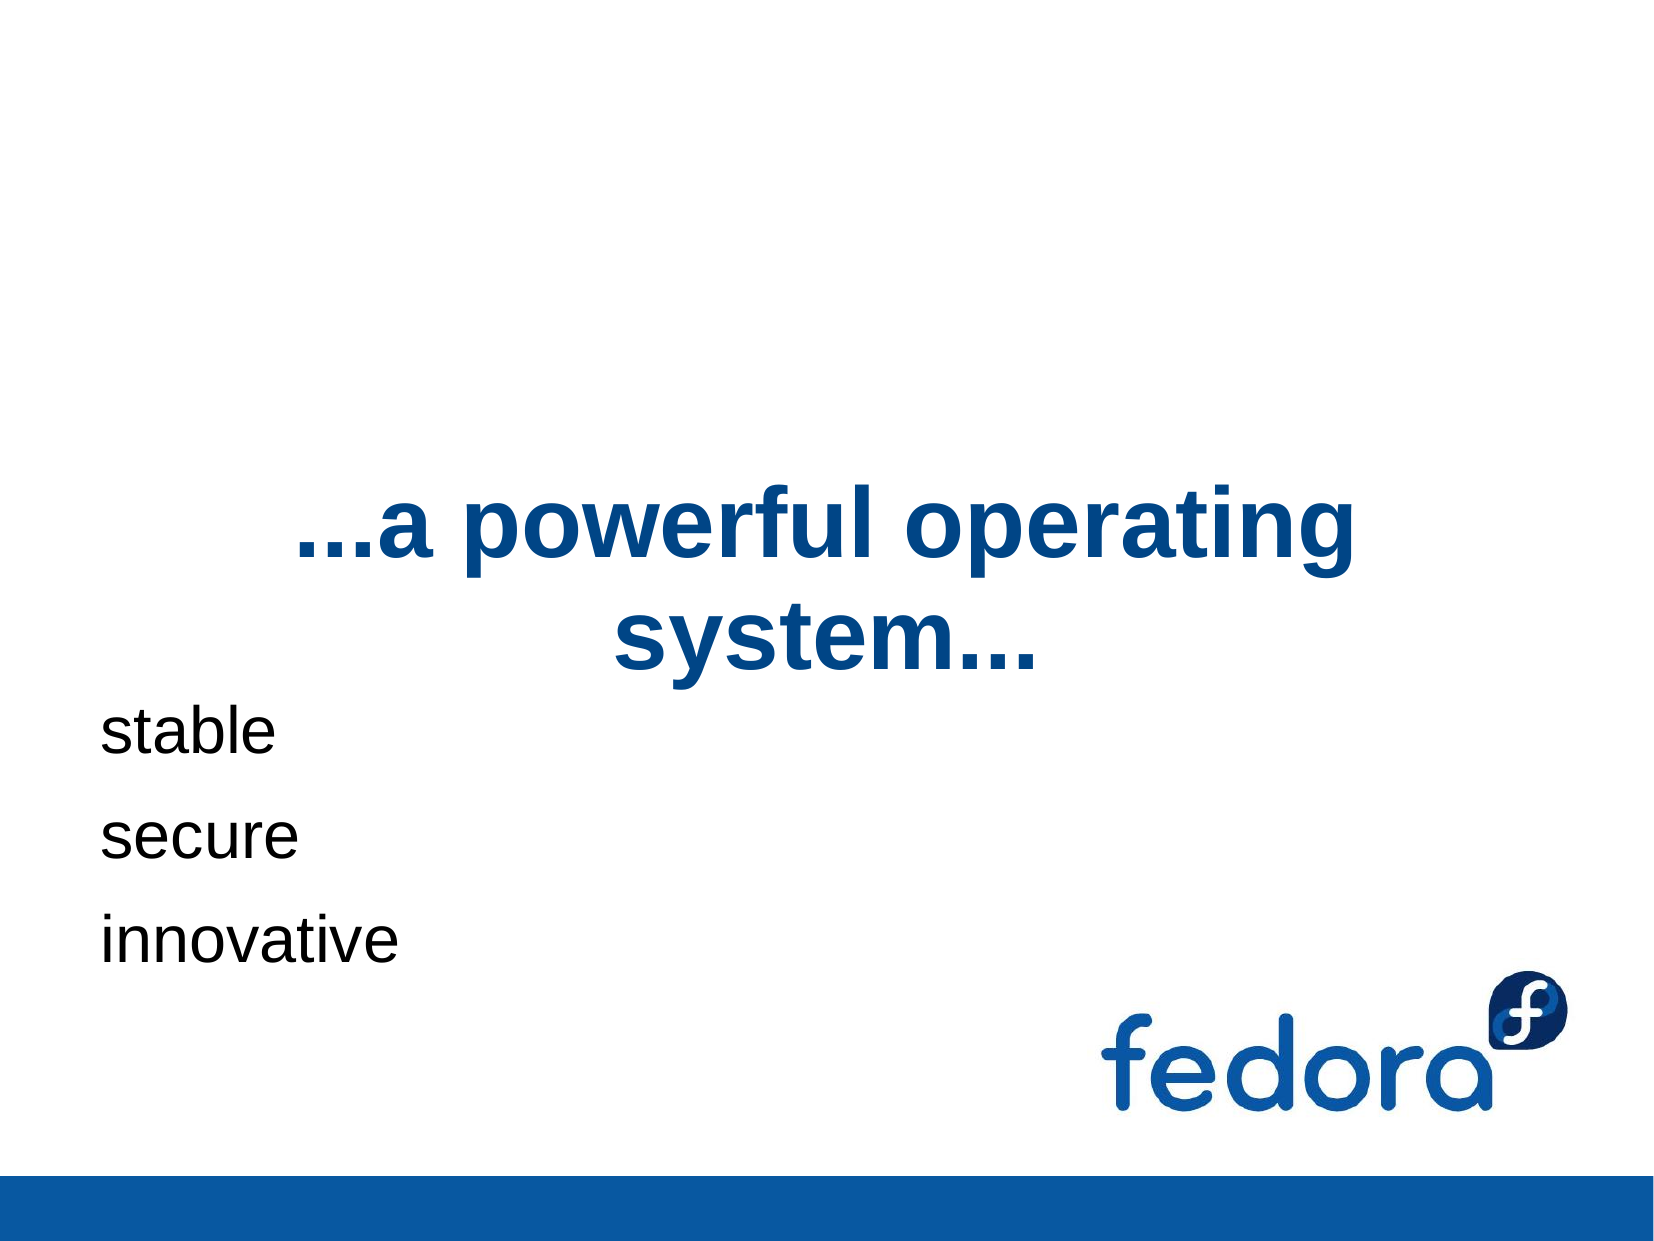

# ...a powerful operating system...
stable
secure
innovative